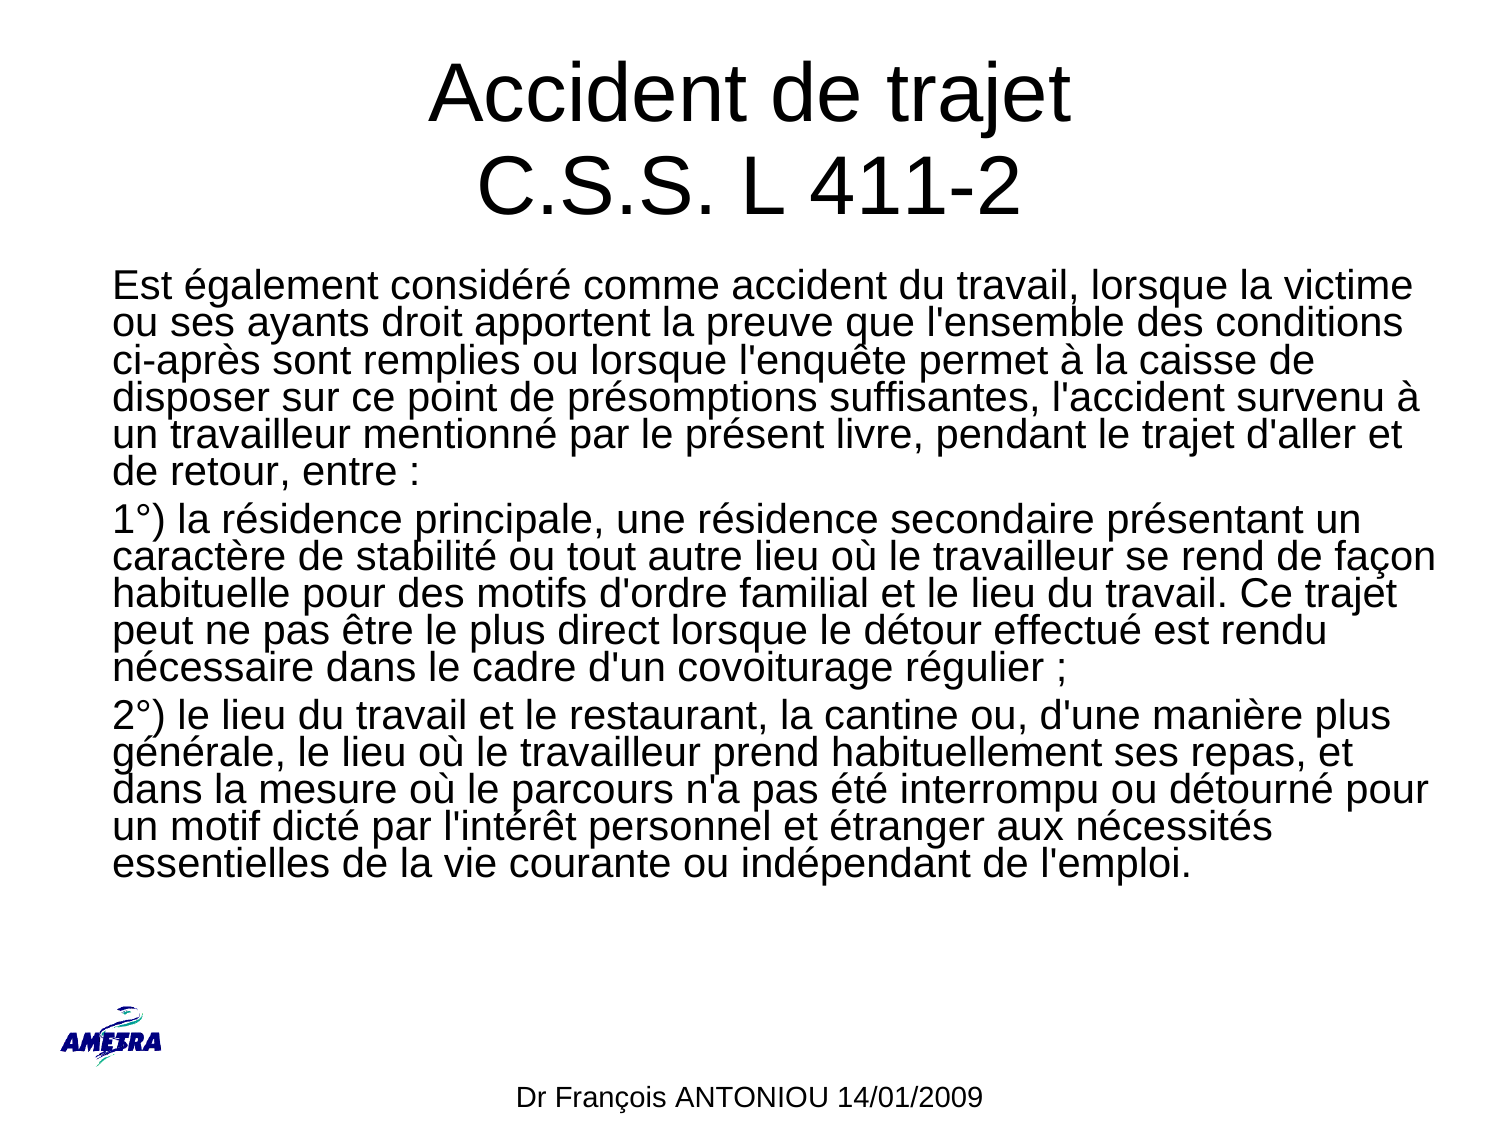

# Accident de trajet C.S.S. L 411-2
	Est également considéré comme accident du travail, lorsque la victime ou ses ayants droit apportent la preuve que l'ensemble des conditions ci-après sont remplies ou lorsque l'enquête permet à la caisse de disposer sur ce point de présomptions suffisantes, l'accident survenu à un travailleur mentionné par le présent livre, pendant le trajet d'aller et de retour, entre :
	1°) la résidence principale, une résidence secondaire présentant un caractère de stabilité ou tout autre lieu où le travailleur se rend de façon habituelle pour des motifs d'ordre familial et le lieu du travail. Ce trajet peut ne pas être le plus direct lorsque le détour effectué est rendu nécessaire dans le cadre d'un covoiturage régulier ;
	2°) le lieu du travail et le restaurant, la cantine ou, d'une manière plus générale, le lieu où le travailleur prend habituellement ses repas, et dans la mesure où le parcours n'a pas été interrompu ou détourné pour un motif dicté par l'intérêt personnel et étranger aux nécessités essentielles de la vie courante ou indépendant de l'emploi.
Dr François ANTONIOU 14/01/2009